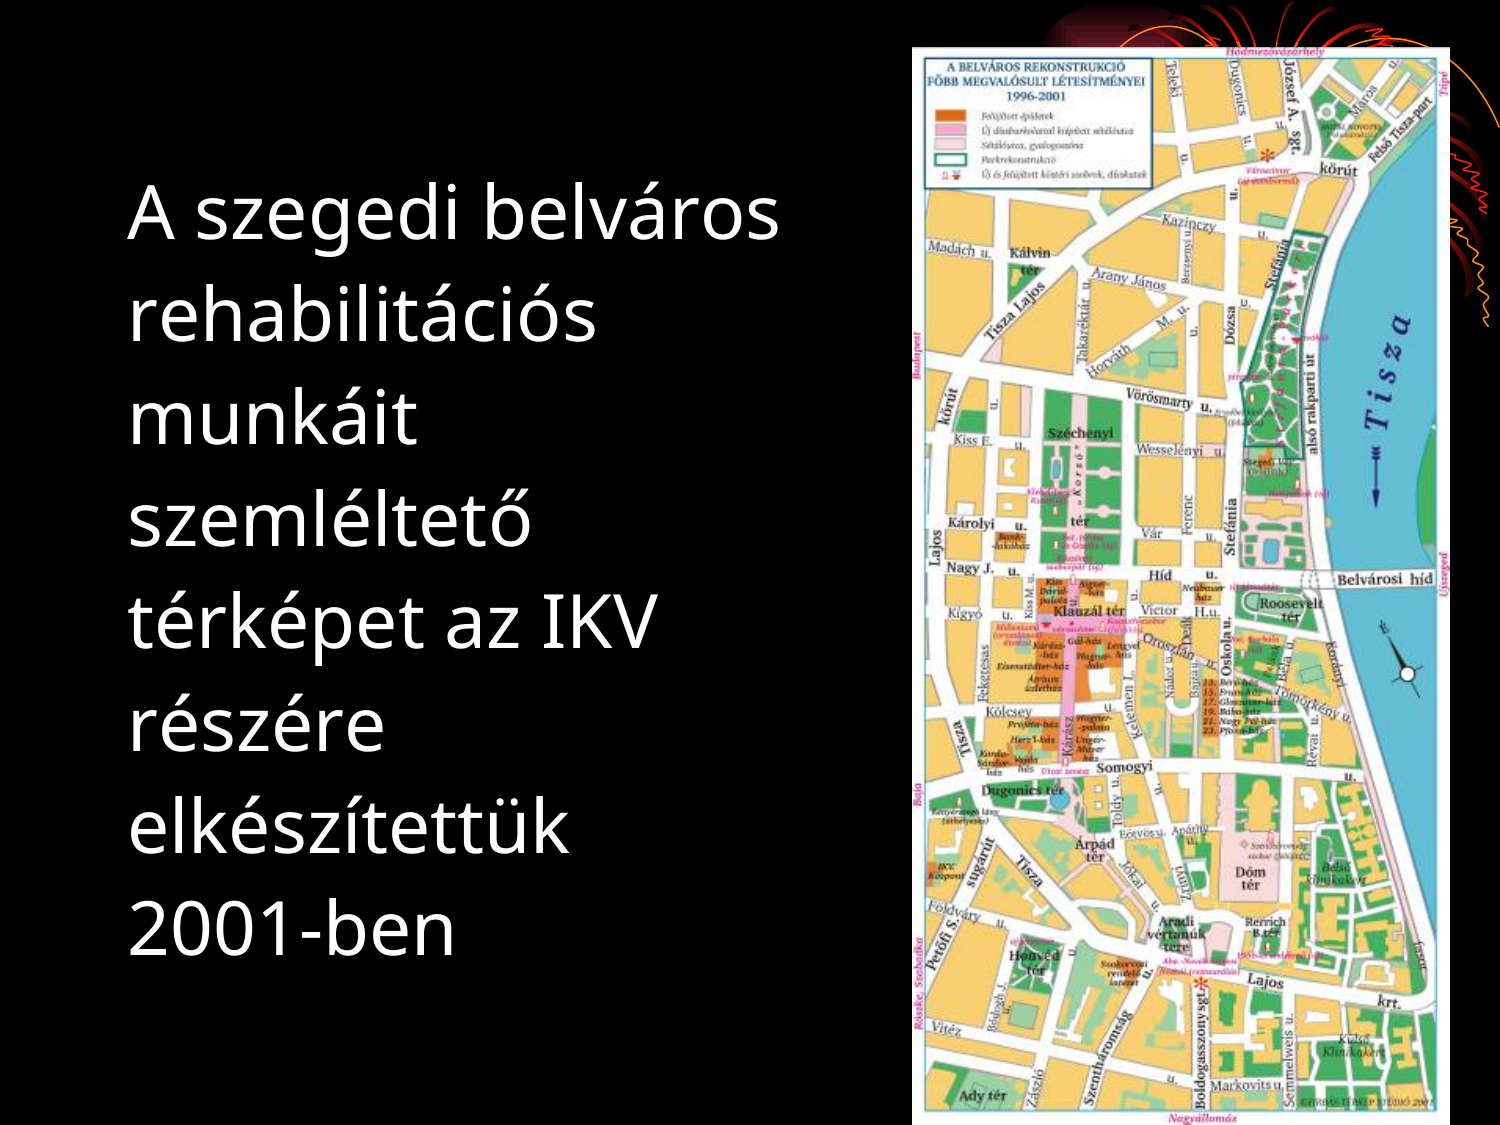

# A szegedi belváros rehabilitációs munkáit szemléltető térképet az IKV részére elkészítettük 2001-ben